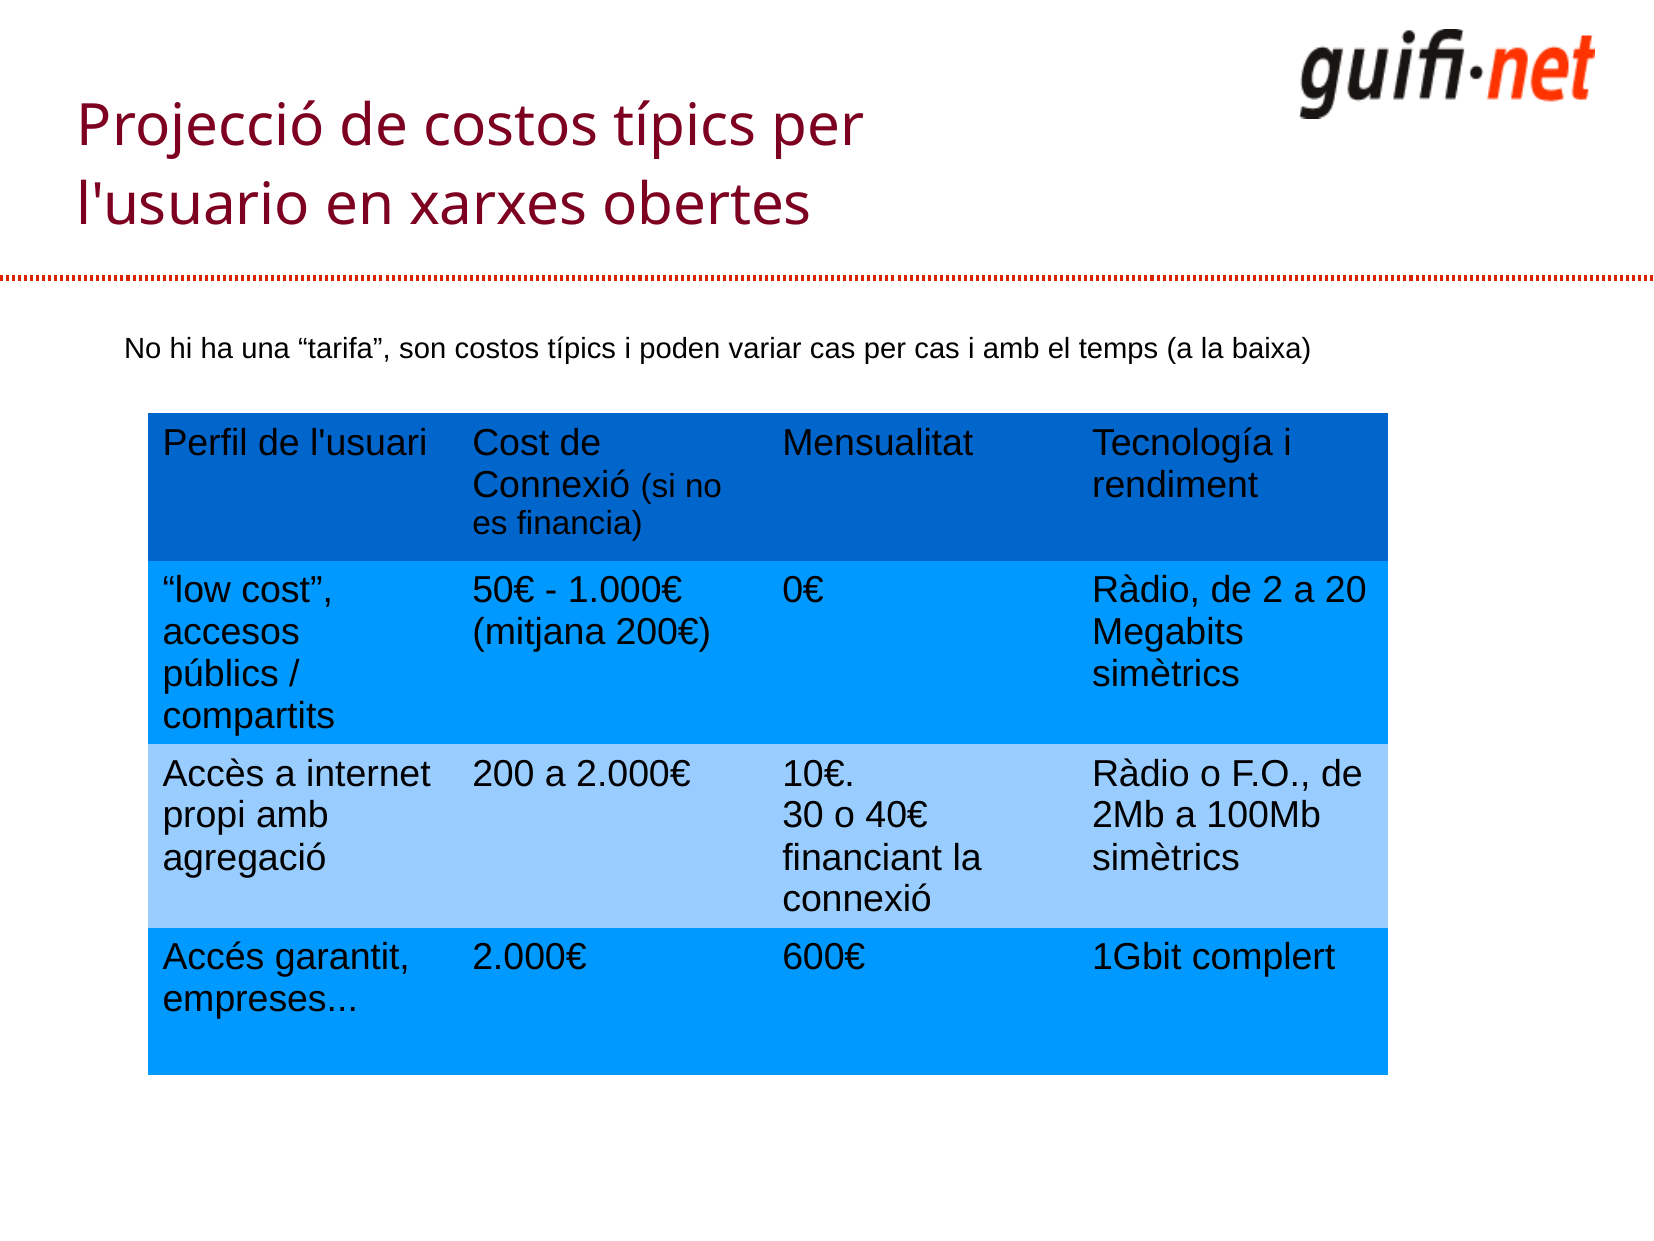

# Projecció de costos típics per l'usuario en xarxes obertes
No hi ha una “tarifa”, son costos típics i poden variar cas per cas i amb el temps (a la baixa)
| Perfil de l'usuari | Cost de Connexió (si no es financia) | Mensualitat | Tecnología i rendiment |
| --- | --- | --- | --- |
| “low cost”, accesos públics / compartits | 50€ - 1.000€ (mitjana 200€) | 0€ | Ràdio, de 2 a 20 Megabits simètrics |
| Accès a internet propi amb agregació | 200 a 2.000€ | 10€. 30 o 40€ financiant la connexió | Ràdio o F.O., de 2Mb a 100Mb simètrics |
| Accés garantit, empreses... | 2.000€ | 600€ | 1Gbit complert |